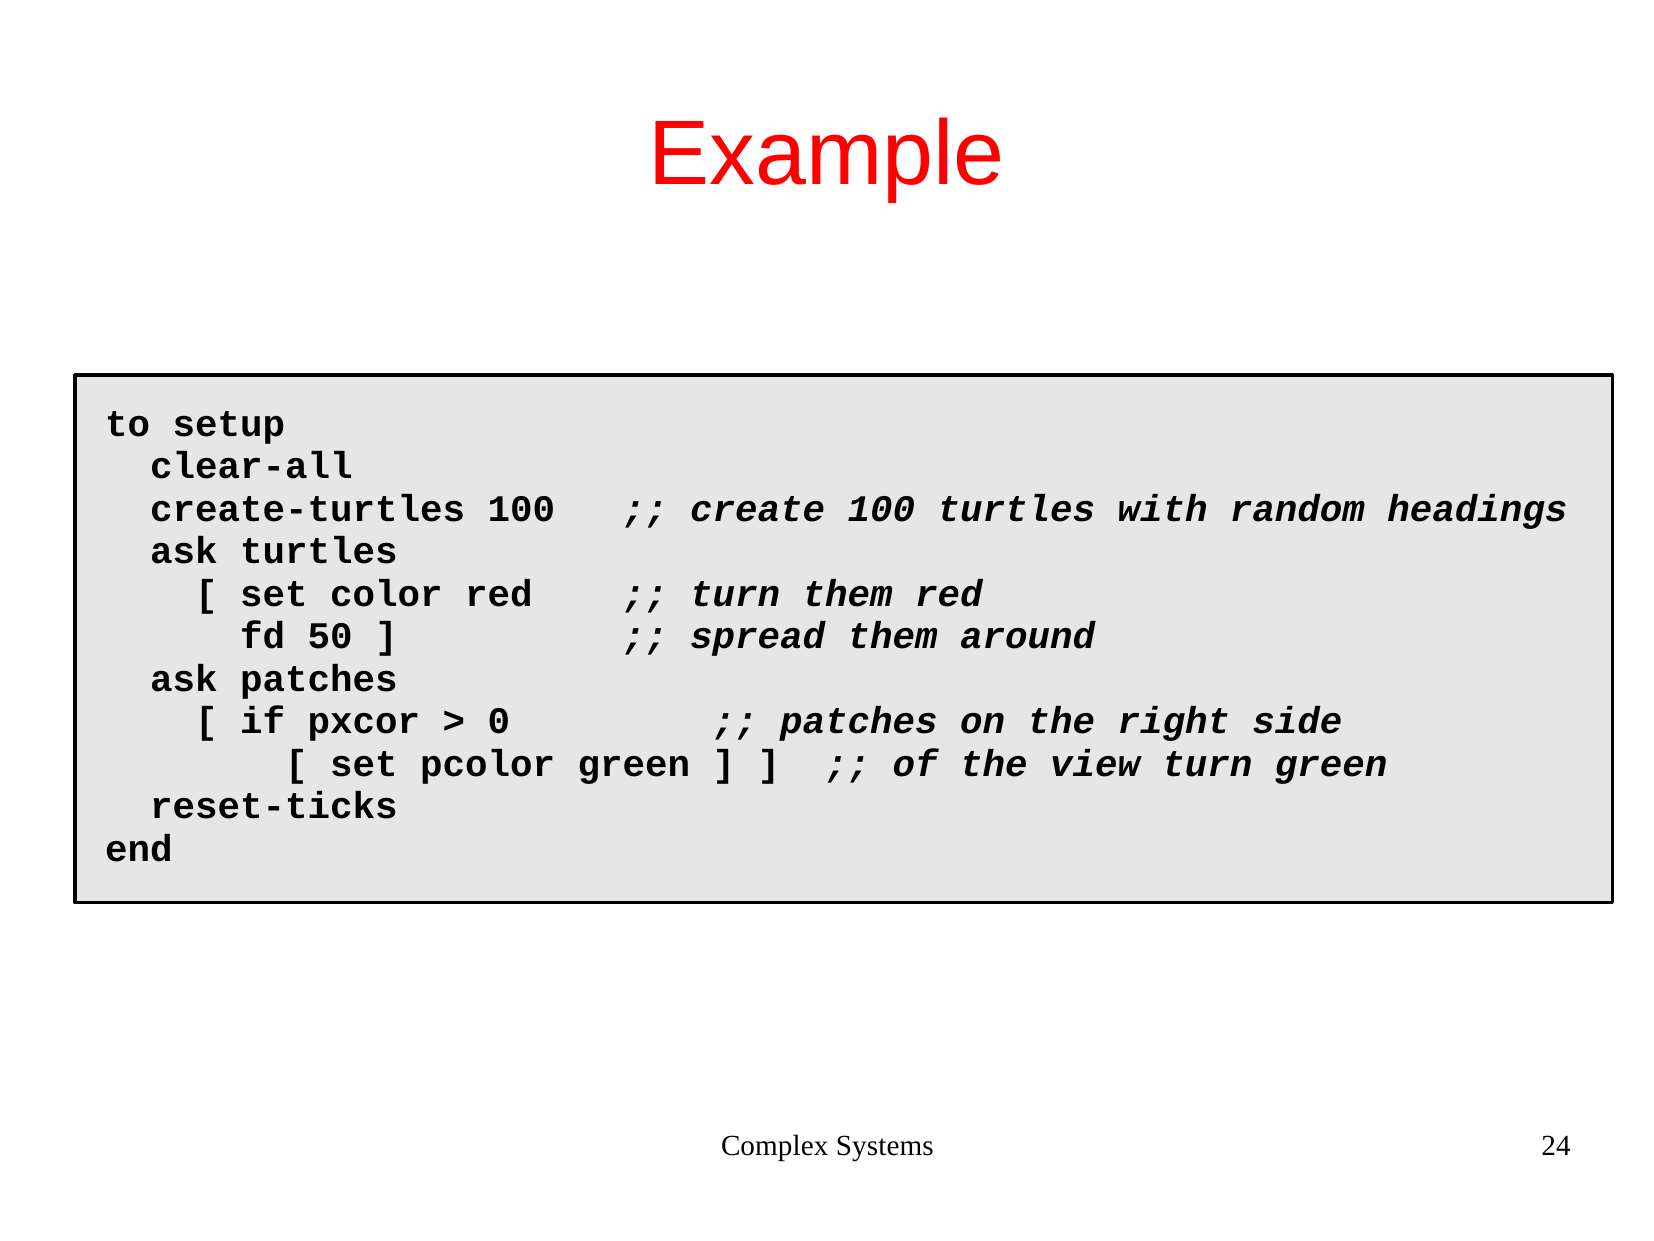

# Example
to setup
 clear-all
 create-turtles 100 ;; create 100 turtles with random headings
 ask turtles
 [ set color red ;; turn them red
 fd 50 ] ;; spread them around
 ask patches
 [ if pxcor > 0 ;; patches on the right side
 [ set pcolor green ] ] ;; of the view turn green
 reset-ticks
end
Complex Systems
24